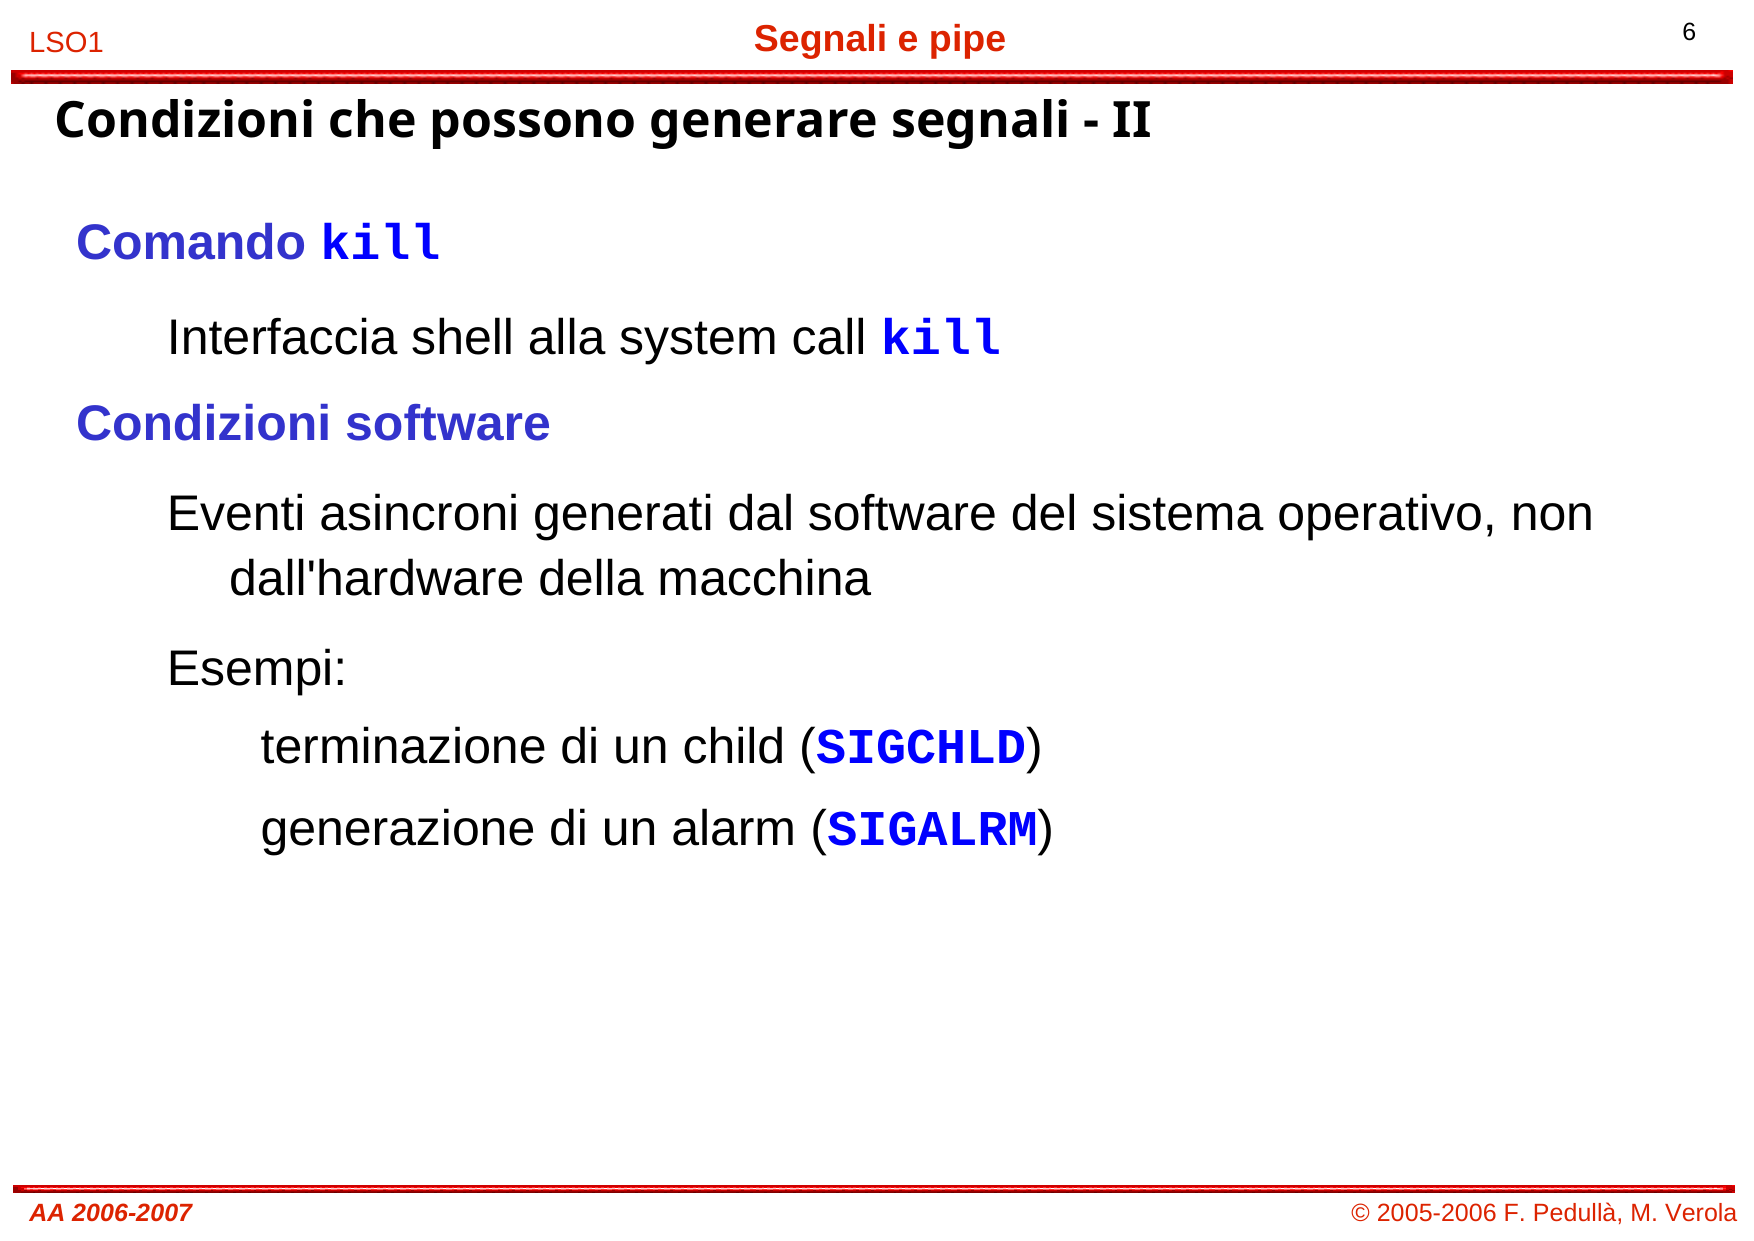

# Condizioni che possono generare segnali - II
Comando kill
Interfaccia shell alla system call kill
Condizioni software
Eventi asincroni generati dal software del sistema operativo, non dall'hardware della macchina
Esempi:
terminazione di un child (SIGCHLD)
generazione di un alarm (SIGALRM)